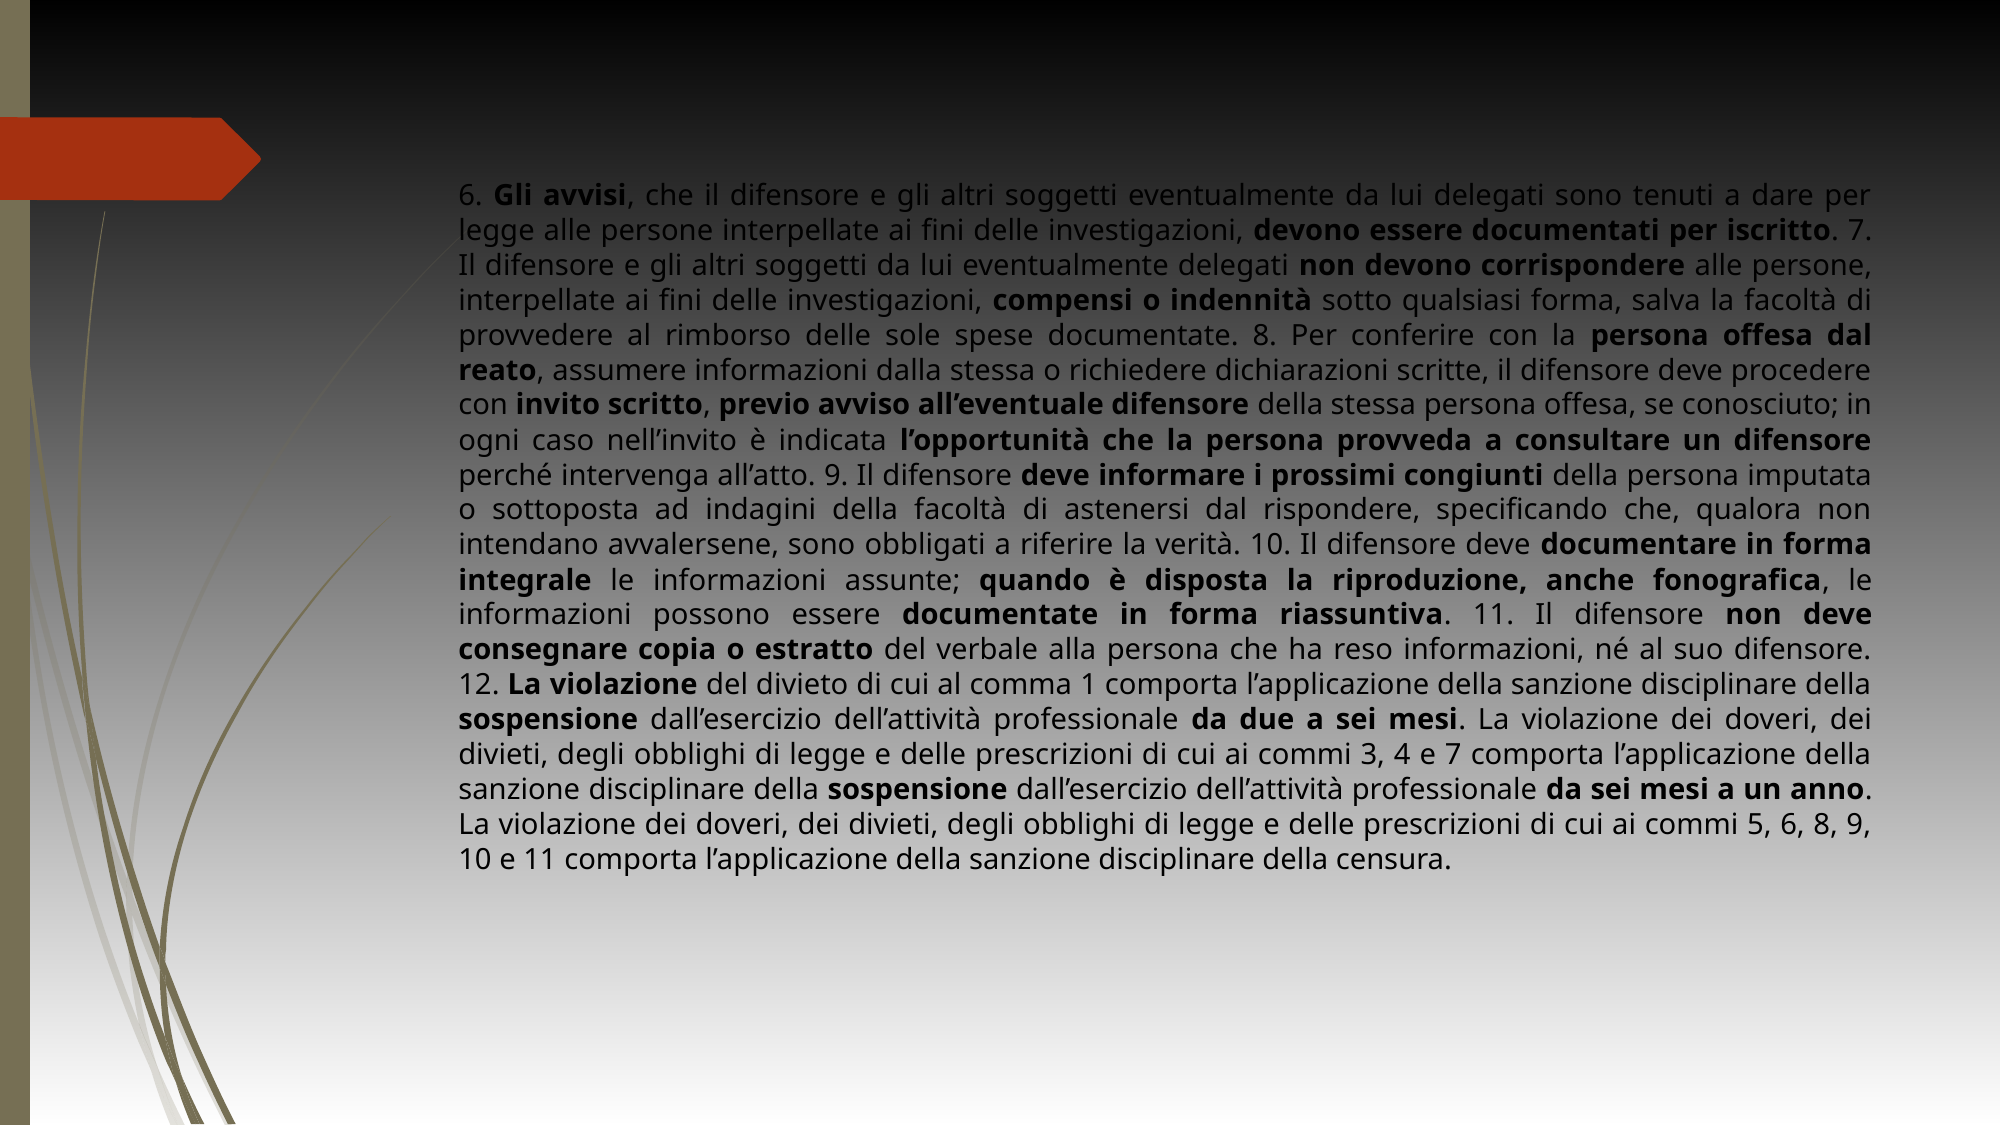

# 6. Gli avvisi, che il difensore e gli altri soggetti eventualmente da lui delegati sono tenuti a dare per legge alle persone interpellate ai fini delle investigazioni, devono essere documentati per iscritto. 7. Il difensore e gli altri soggetti da lui eventualmente delegati non devono corrispondere alle persone, interpellate ai fini delle investigazioni, compensi o indennità sotto qualsiasi forma, salva la facoltà di provvedere al rimborso delle sole spese documentate. 8. Per conferire con la persona offesa dal reato, assumere informazioni dalla stessa o richiedere dichiarazioni scritte, il difensore deve procedere con invito scritto, previo avviso all’eventuale difensore della stessa persona offesa, se conosciuto; in ogni caso nell’invito è indicata l’opportunità che la persona provveda a consultare un difensore perché intervenga all’atto. 9. Il difensore deve informare i prossimi congiunti della persona imputata o sottoposta ad indagini della facoltà di astenersi dal rispondere, specificando che, qualora non intendano avvalersene, sono obbligati a riferire la verità. 10. Il difensore deve documentare in forma integrale le informazioni assunte; quando è disposta la riproduzione, anche fonografica, le informazioni possono essere documentate in forma riassuntiva. 11. Il difensore non deve consegnare copia o estratto del verbale alla persona che ha reso informazioni, né al suo difensore. 12. La violazione del divieto di cui al comma 1 comporta l’applicazione della sanzione disciplinare della sospensione dall’esercizio dell’attività professionale da due a sei mesi. La violazione dei doveri, dei divieti, degli obblighi di legge e delle prescrizioni di cui ai commi 3, 4 e 7 comporta l’applicazione della sanzione disciplinare della sospensione dall’esercizio dell’attività professionale da sei mesi a un anno. La violazione dei doveri, dei divieti, degli obblighi di legge e delle prescrizioni di cui ai commi 5, 6, 8, 9, 10 e 11 comporta l’applicazione della sanzione disciplinare della censura.